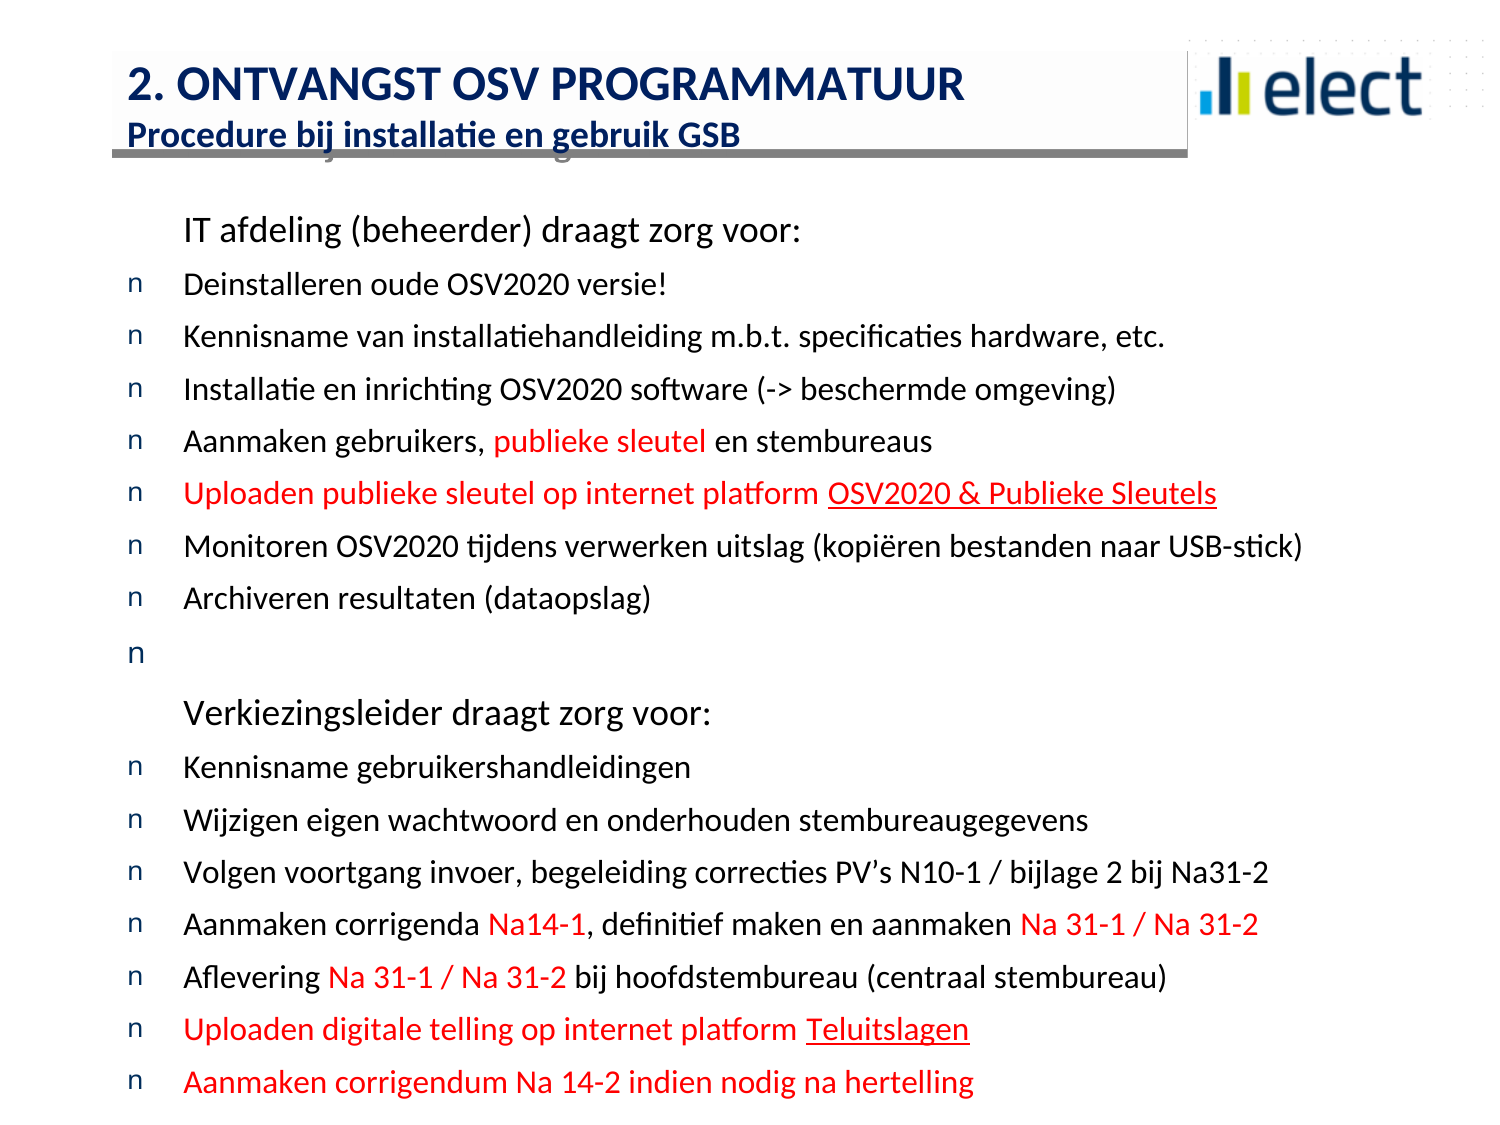

2. ONTVANGST OSV PROGRAMMATUUR
Procedure bij installatie en gebruik GSB
# IT afdeling (beheerder) draagt zorg voor:
Deinstalleren oude OSV2020 versie!
Kennisname van installatiehandleiding m.b.t. specificaties hardware, etc.
Installatie en inrichting OSV2020 software (-> beschermde omgeving)
Aanmaken gebruikers, publieke sleutel en stembureaus
Uploaden publieke sleutel op internet platform OSV2020 & Publieke Sleutels
Monitoren OSV2020 tijdens verwerken uitslag (kopiëren bestanden naar USB-stick)
Archiveren resultaten (dataopslag)
Verkiezingsleider draagt zorg voor:
Kennisname gebruikershandleidingen
Wijzigen eigen wachtwoord en onderhouden stembureaugegevens
Volgen voortgang invoer, begeleiding correcties PV’s N10-1 / bijlage 2 bij Na31-2
Aanmaken corrigenda Na14-1, definitief maken en aanmaken Na 31-1 / Na 31-2
Aflevering Na 31-1 / Na 31-2 bij hoofdstembureau (centraal stembureau)
Uploaden digitale telling op internet platform Teluitslagen
Aanmaken corrigendum Na 14-2 indien nodig na hertelling